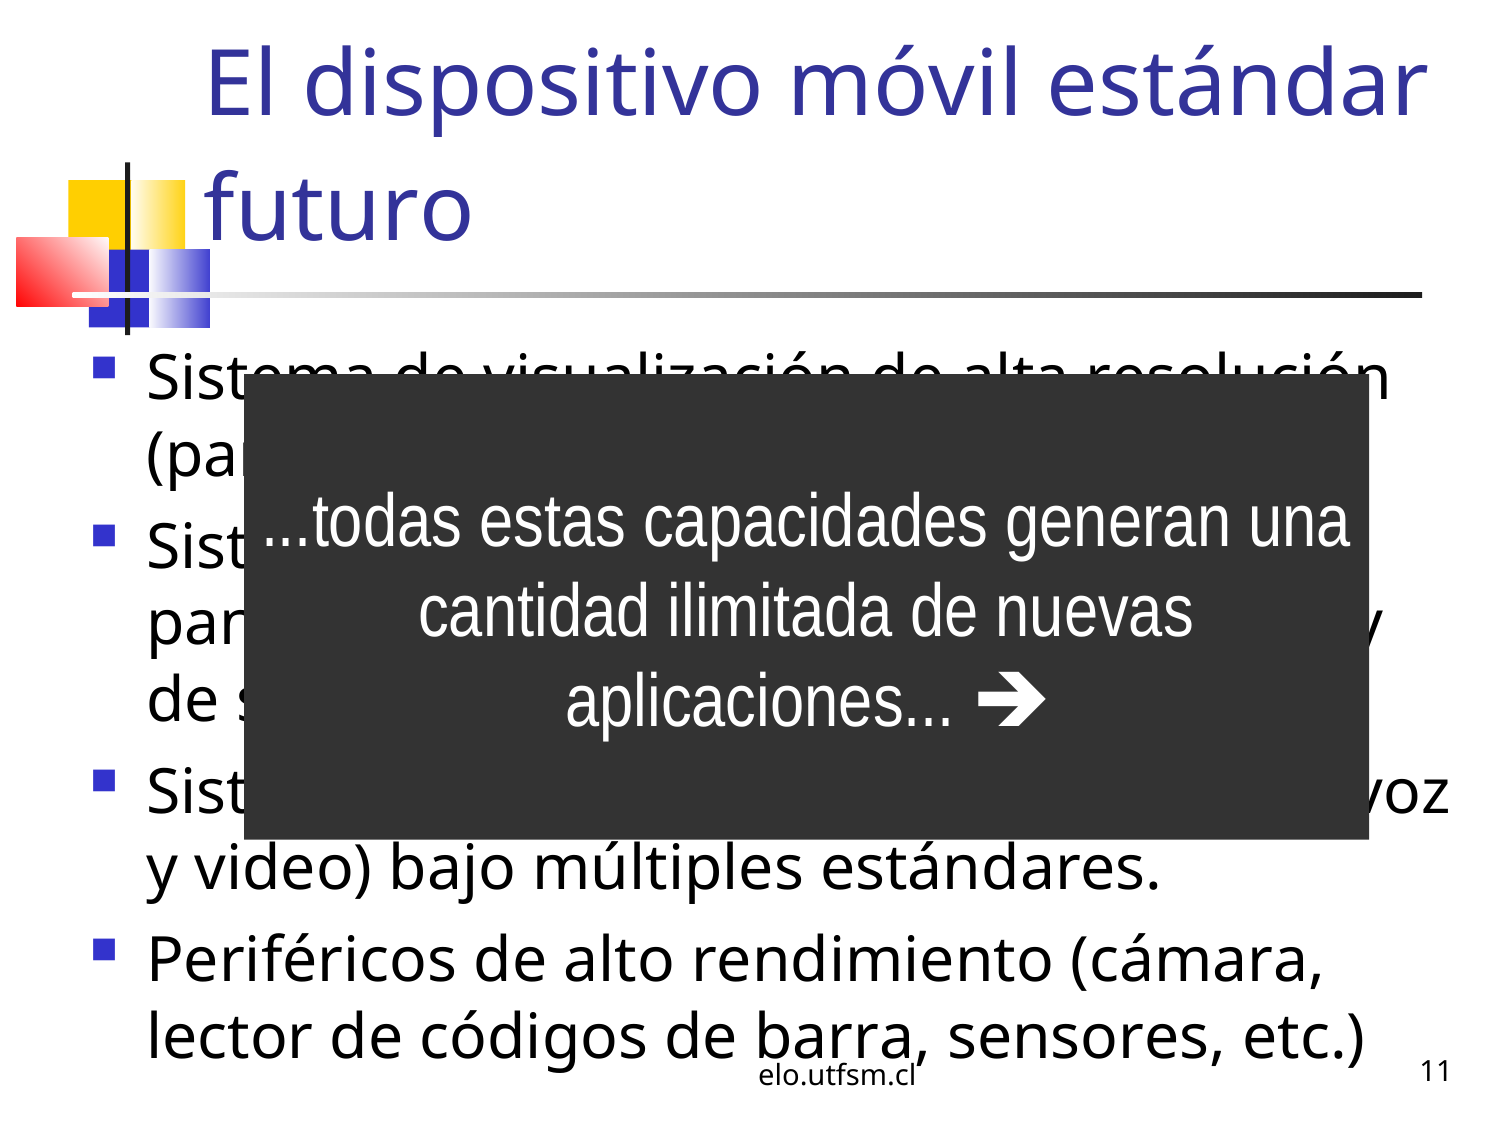

# El dispositivo móvil estándar futuro
Sistema de visualización de alta resolución (pantallas, mini proyectores)
Sistemas avanzados de entrada (teclados, pantallas táctiles, reconocimiento de voz y de señas, etc.)
Sistemas de comunicación digital (datos, voz y video) bajo múltiples estándares.
Periféricos de alto rendimiento (cámara, lector de códigos de barra, sensores, etc.)
...todas estas capacidades generan una cantidad ilimitada de nuevas aplicaciones... 
elo.utfsm.cl